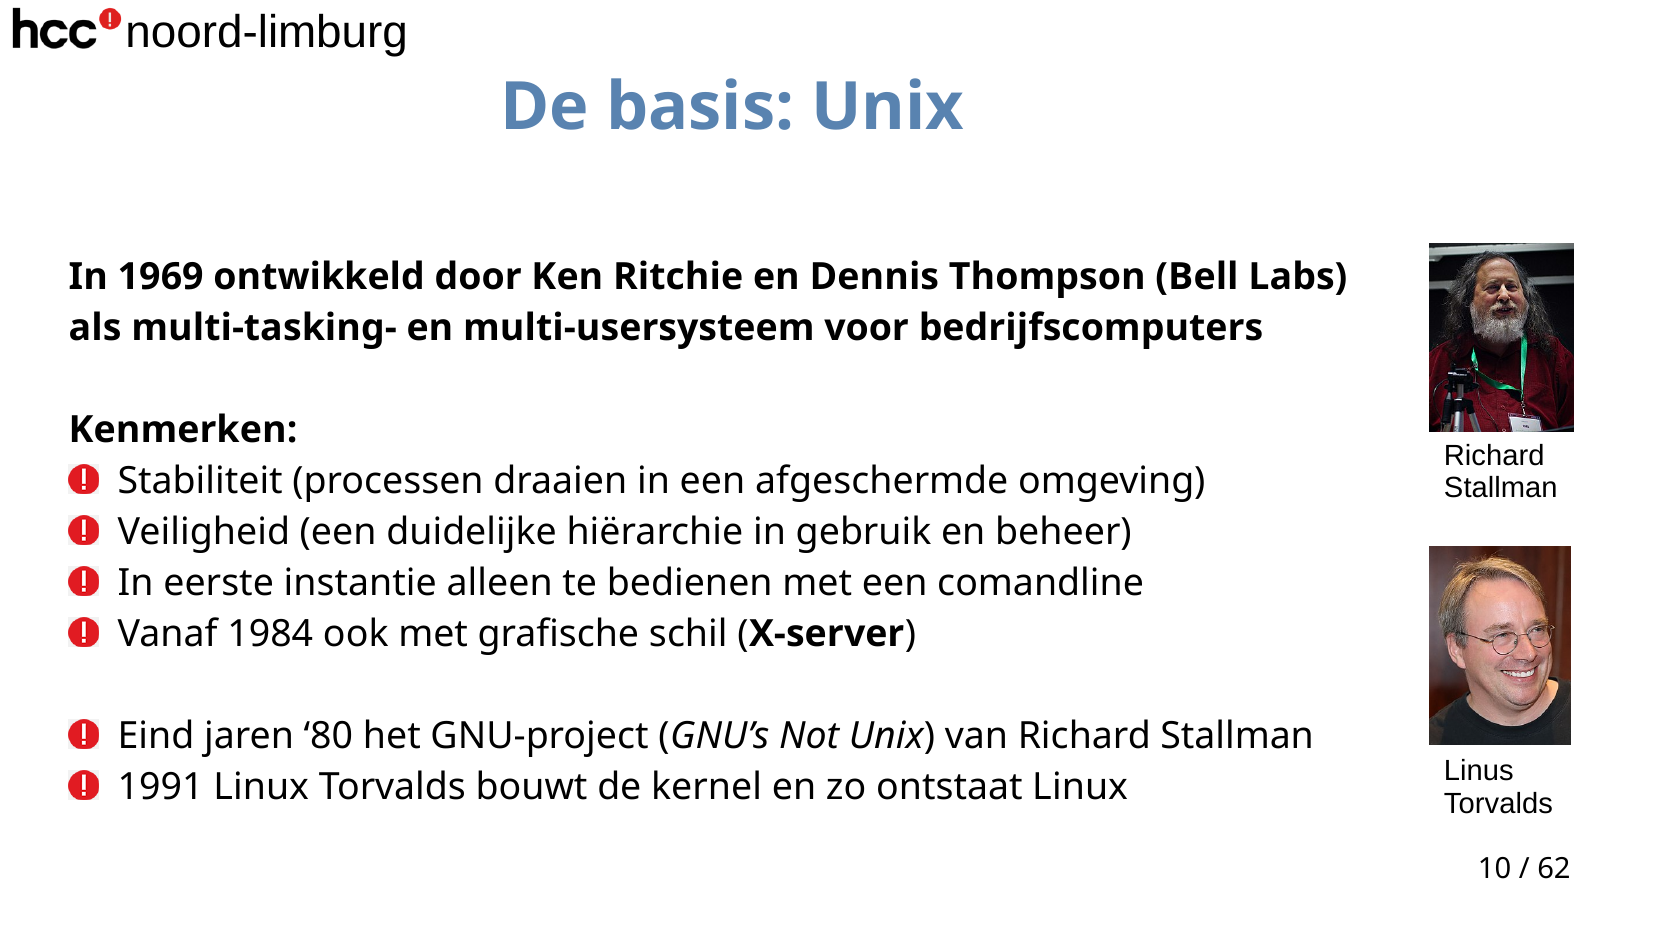

# De basis: Unix
In 1969 ontwikkeld door Ken Ritchie en Dennis Thompson (Bell Labs) als multi-tasking- en multi-usersysteem voor bedrijfscomputers
Kenmerken:
 Stabiliteit (processen draaien in een afgeschermde omgeving)
 Veiligheid (een duidelijke hiërarchie in gebruik en beheer)
 In eerste instantie alleen te bedienen met een comandline
 Vanaf 1984 ook met grafische schil (X-server)
 Eind jaren ‘80 het GNU-project (GNU’s Not Unix) van Richard Stallman
 1991 Linux Torvalds bouwt de kernel en zo ontstaat Linux
Richard Stallman
Linus Torvalds
10